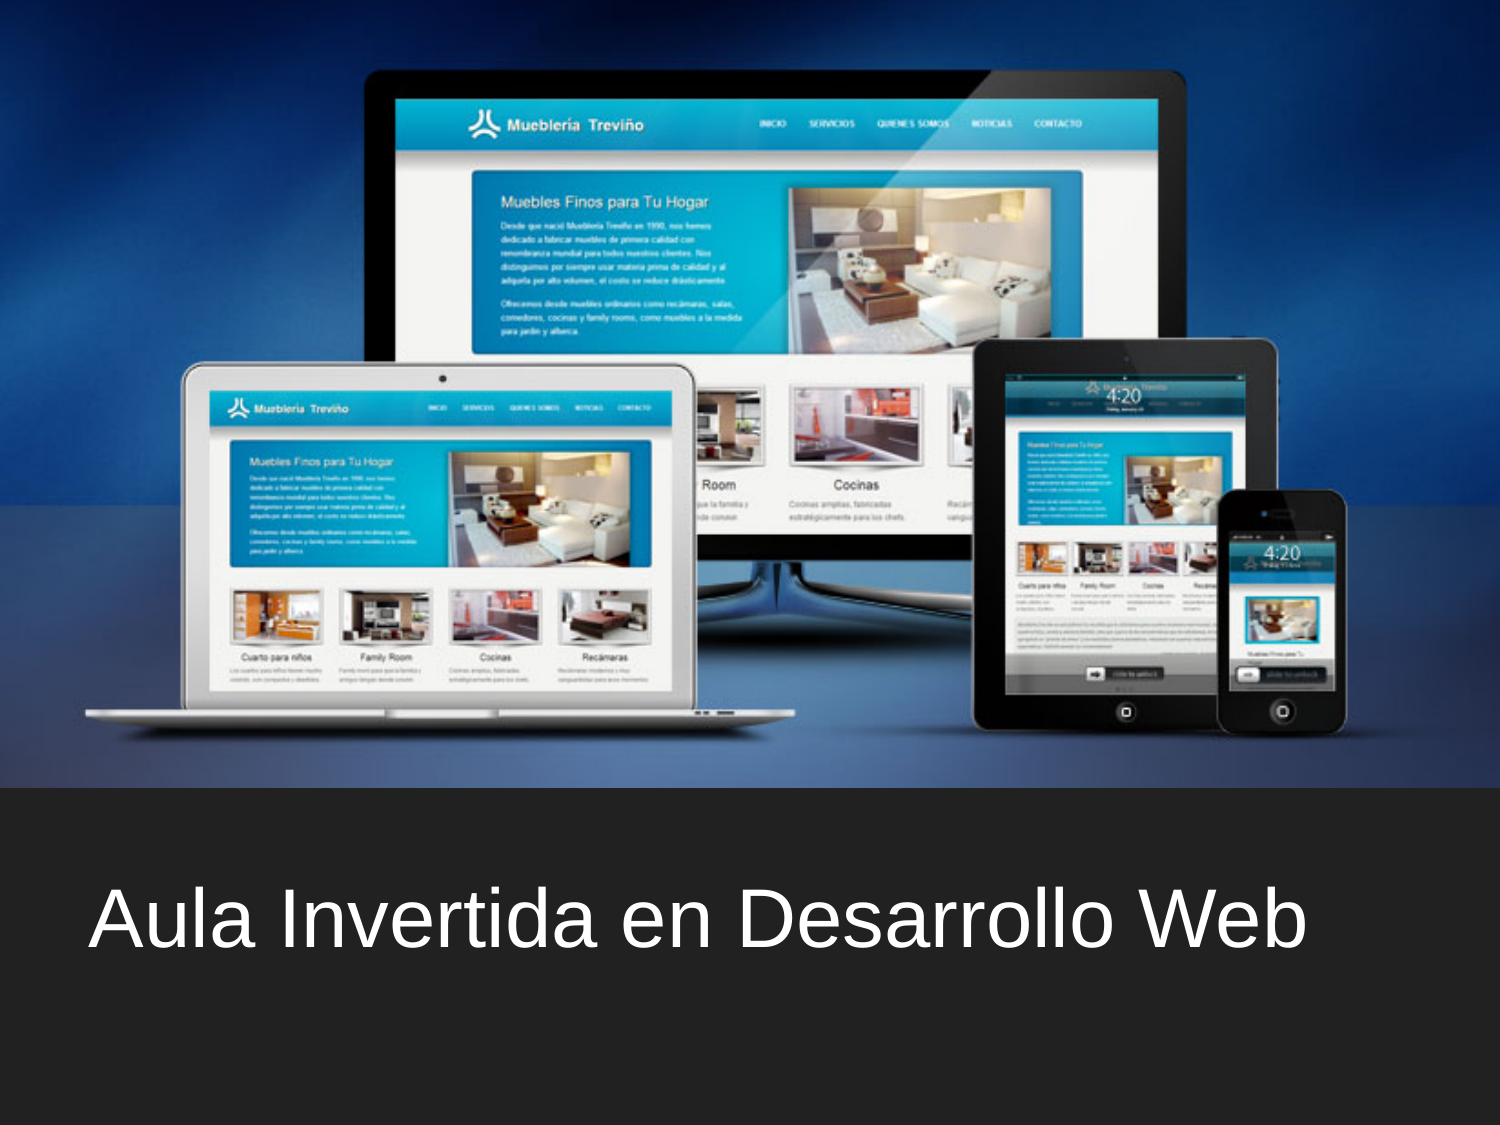

# PBL en Desarrollo Web
el curso pasado
Aula Invertida en Desarrollo Web